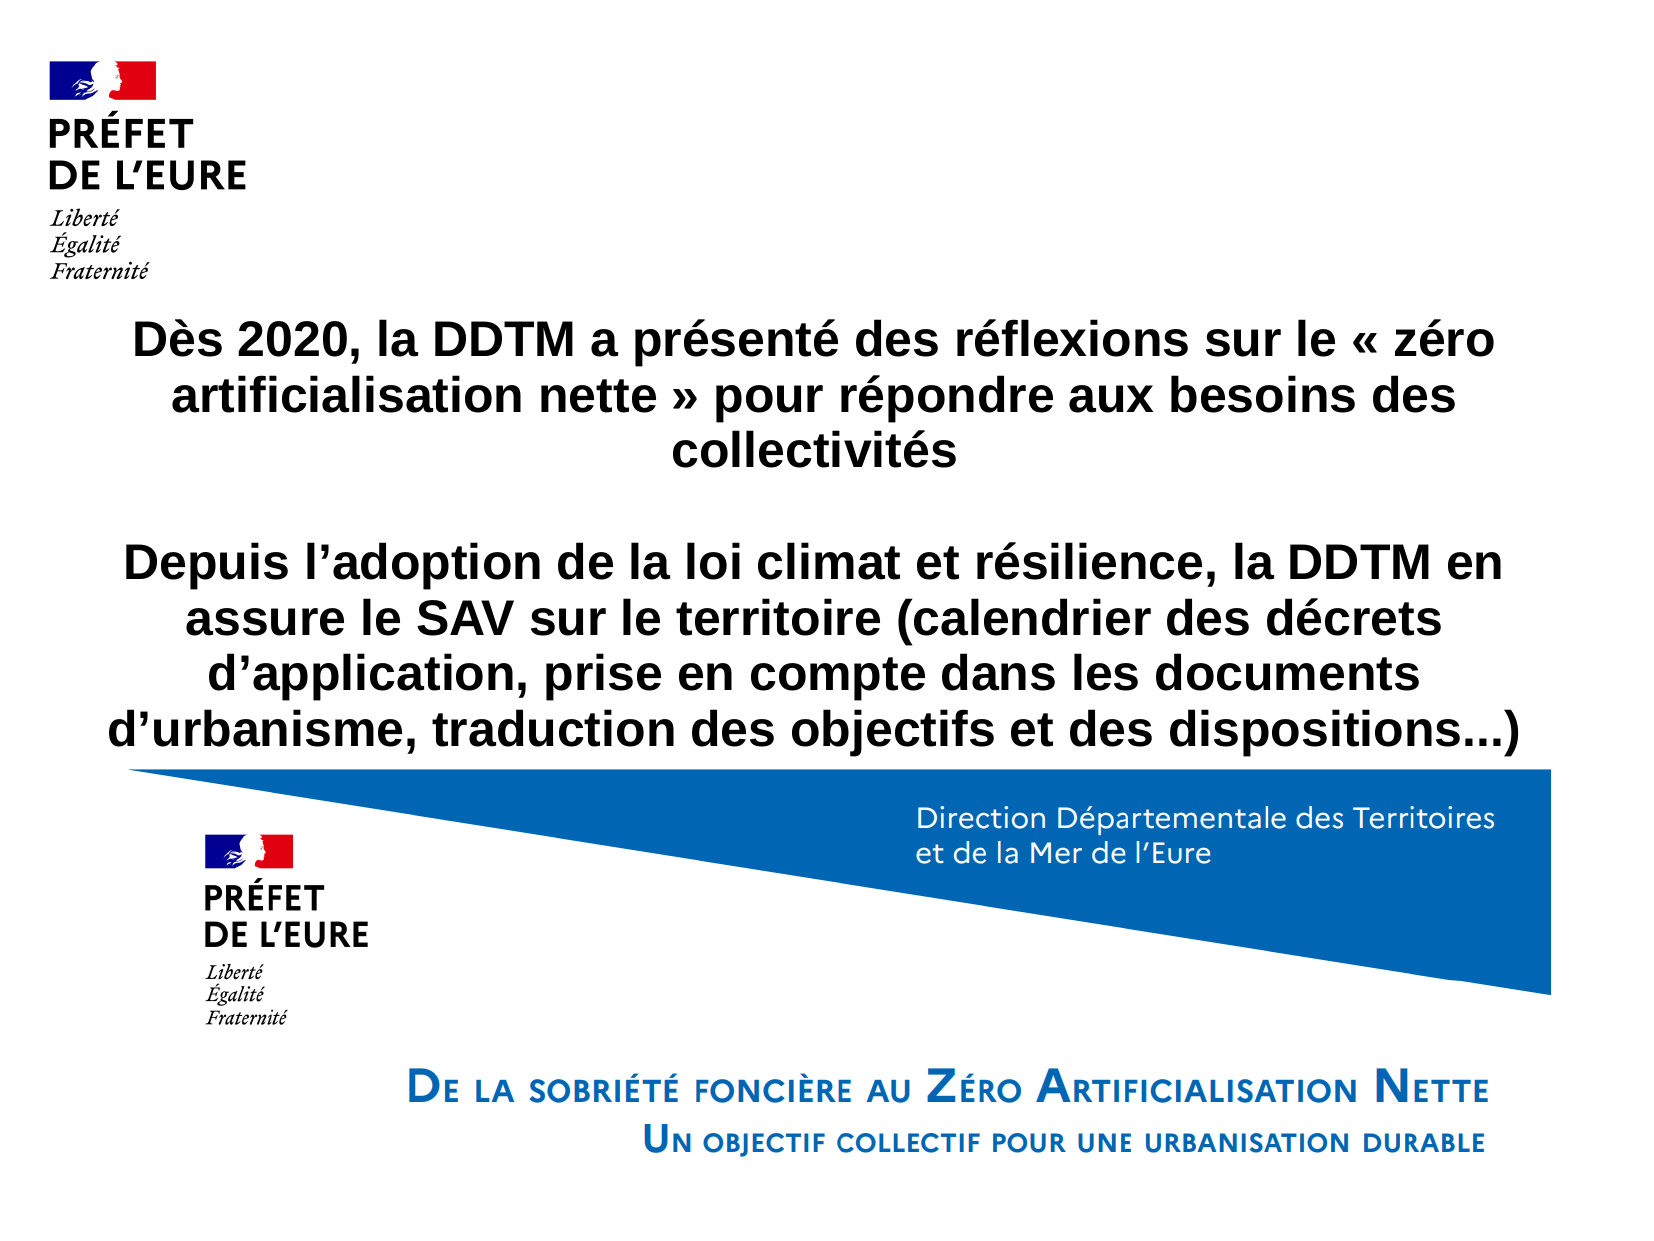

Dès 2020, la DDTM a présenté des réflexions sur le « zéro artificialisation nette » pour répondre aux besoins des collectivités
Depuis l’adoption de la loi climat et résilience, la DDTM en assure le SAV sur le territoire (calendrier des décrets d’application, prise en compte dans les documents d’urbanisme, traduction des objectifs et des dispositions...)